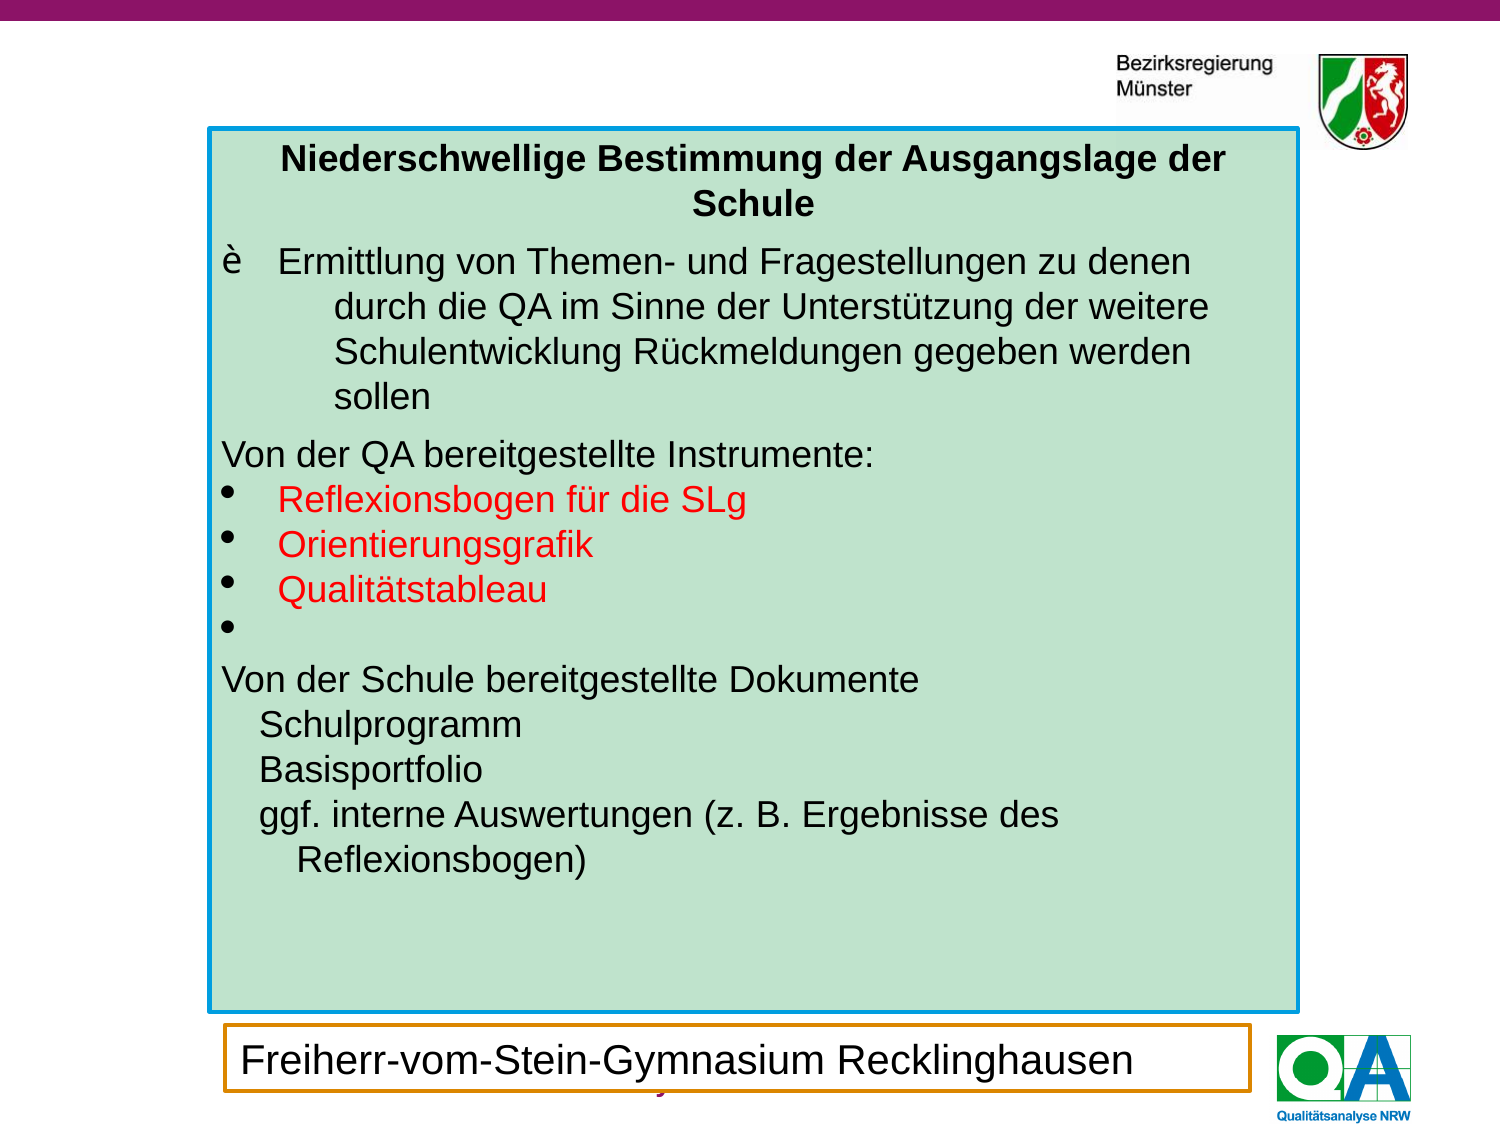

Niederschwellige Bestimmung der Ausgangslage der Schule
Ermittlung von Themen- und Fragestellungen zu denen durch die QA im Sinne der Unterstützung der weitere Schulentwicklung Rückmeldungen gegeben werden sollen
Von der QA bereitgestellte Instrumente:
Reflexionsbogen für die SLg
Orientierungsgrafik
Qualitätstableau
Von der Schule bereitgestellte Dokumente
Schulprogramm
Basisportfolio
ggf. interne Auswertungen (z. B. Ergebnisse des Reflexionsbogen)
Freiherr-vom-Stein-Gymnasium Recklinghausen